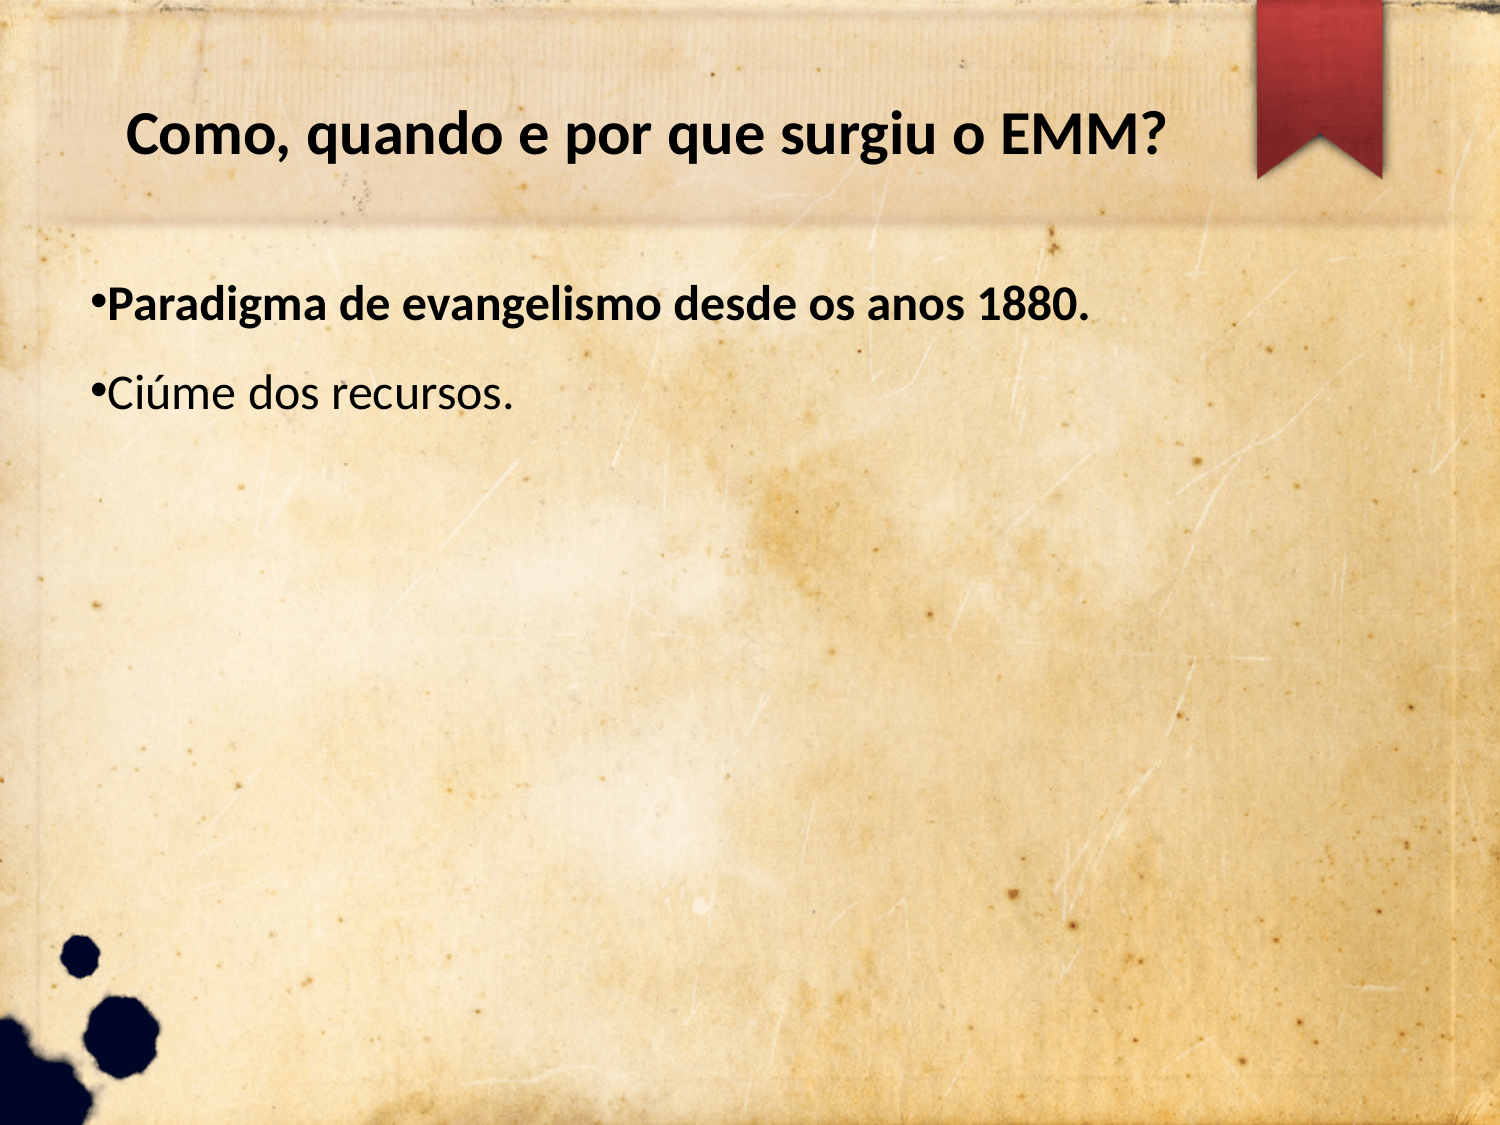

# Como, quando e por que surgiu o EMM?
Paradigma de evangelismo desde os anos 1880.
Ciúme dos recursos.